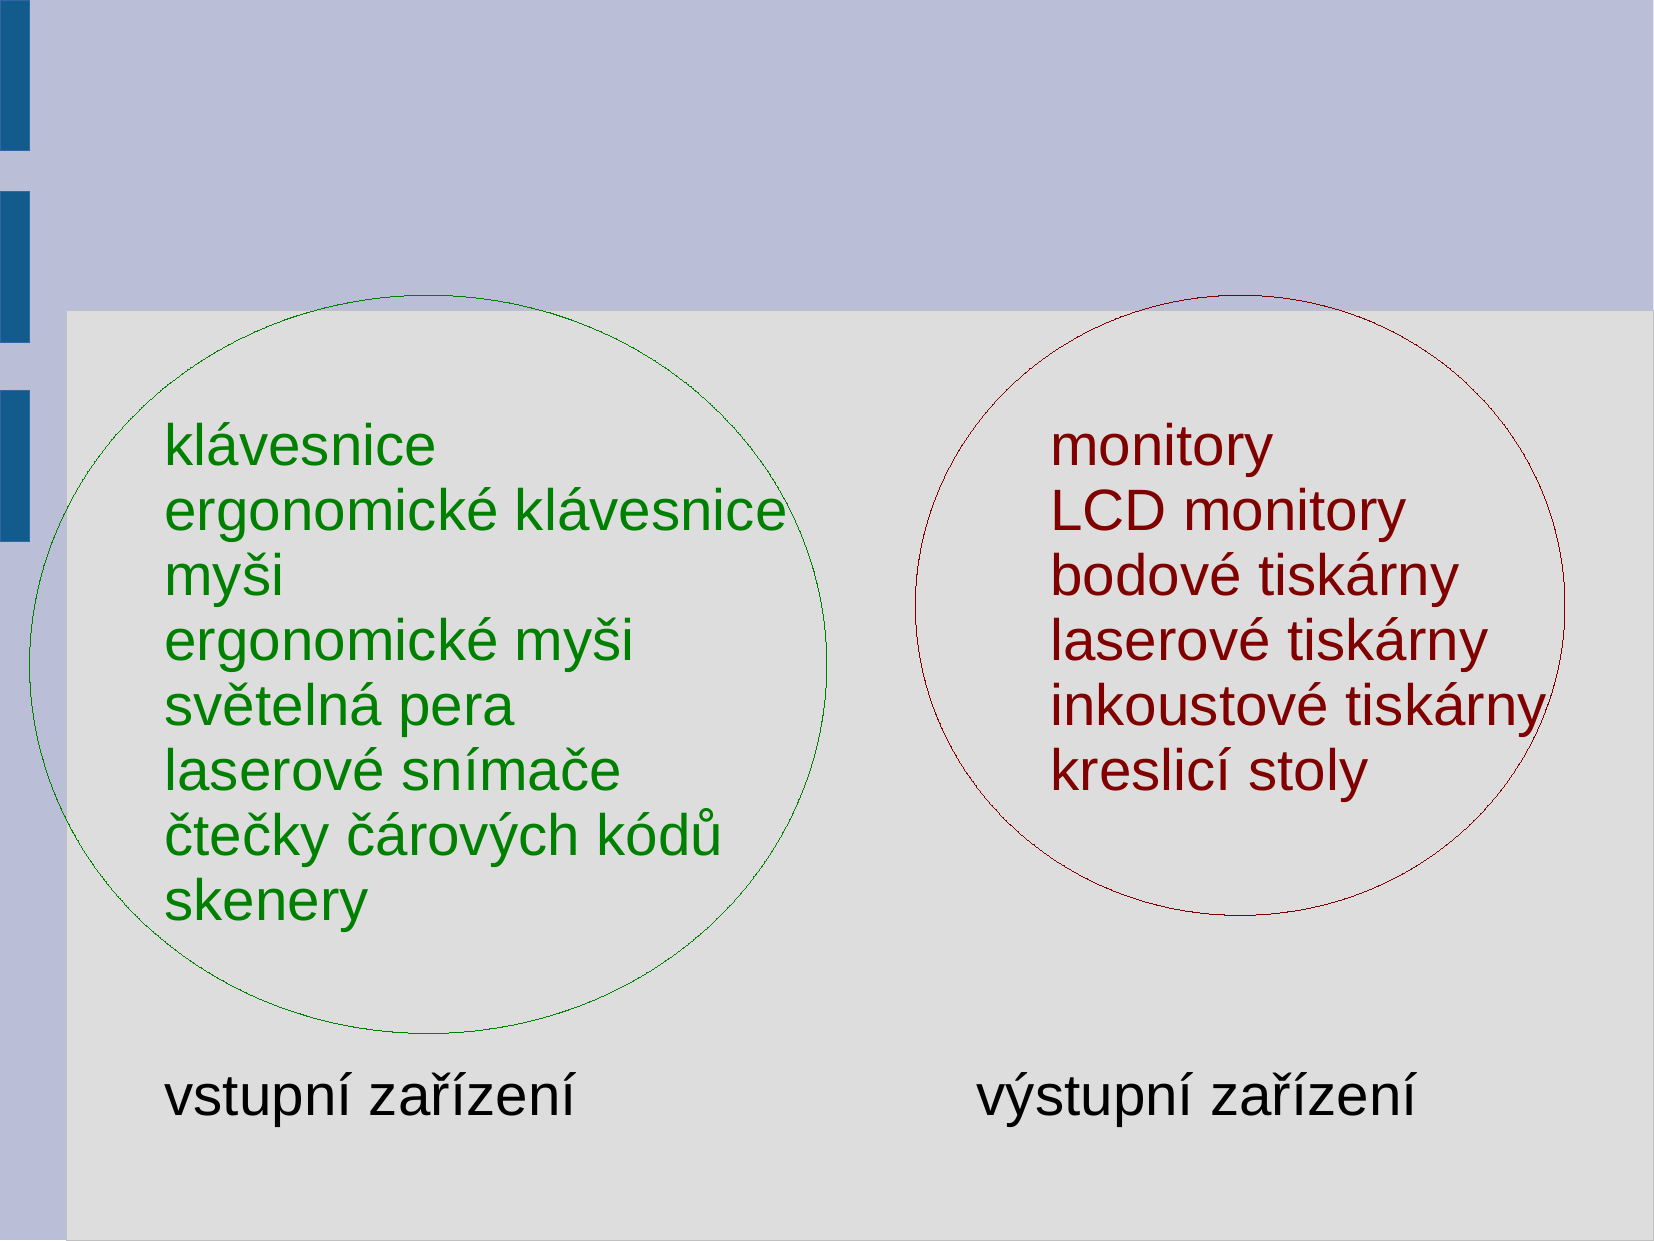

#
klávesnice									monitory
ergonomické klávesnice				LCD monitory
myši											bodové tiskárny
ergonomické myši						laserové tiskárny
světelná pera								inkoustové tiskárny
laserové snímače						kreslicí stoly
čtečky čárových kódů
skenery
vstupní zařízení 						výstupní zařízení